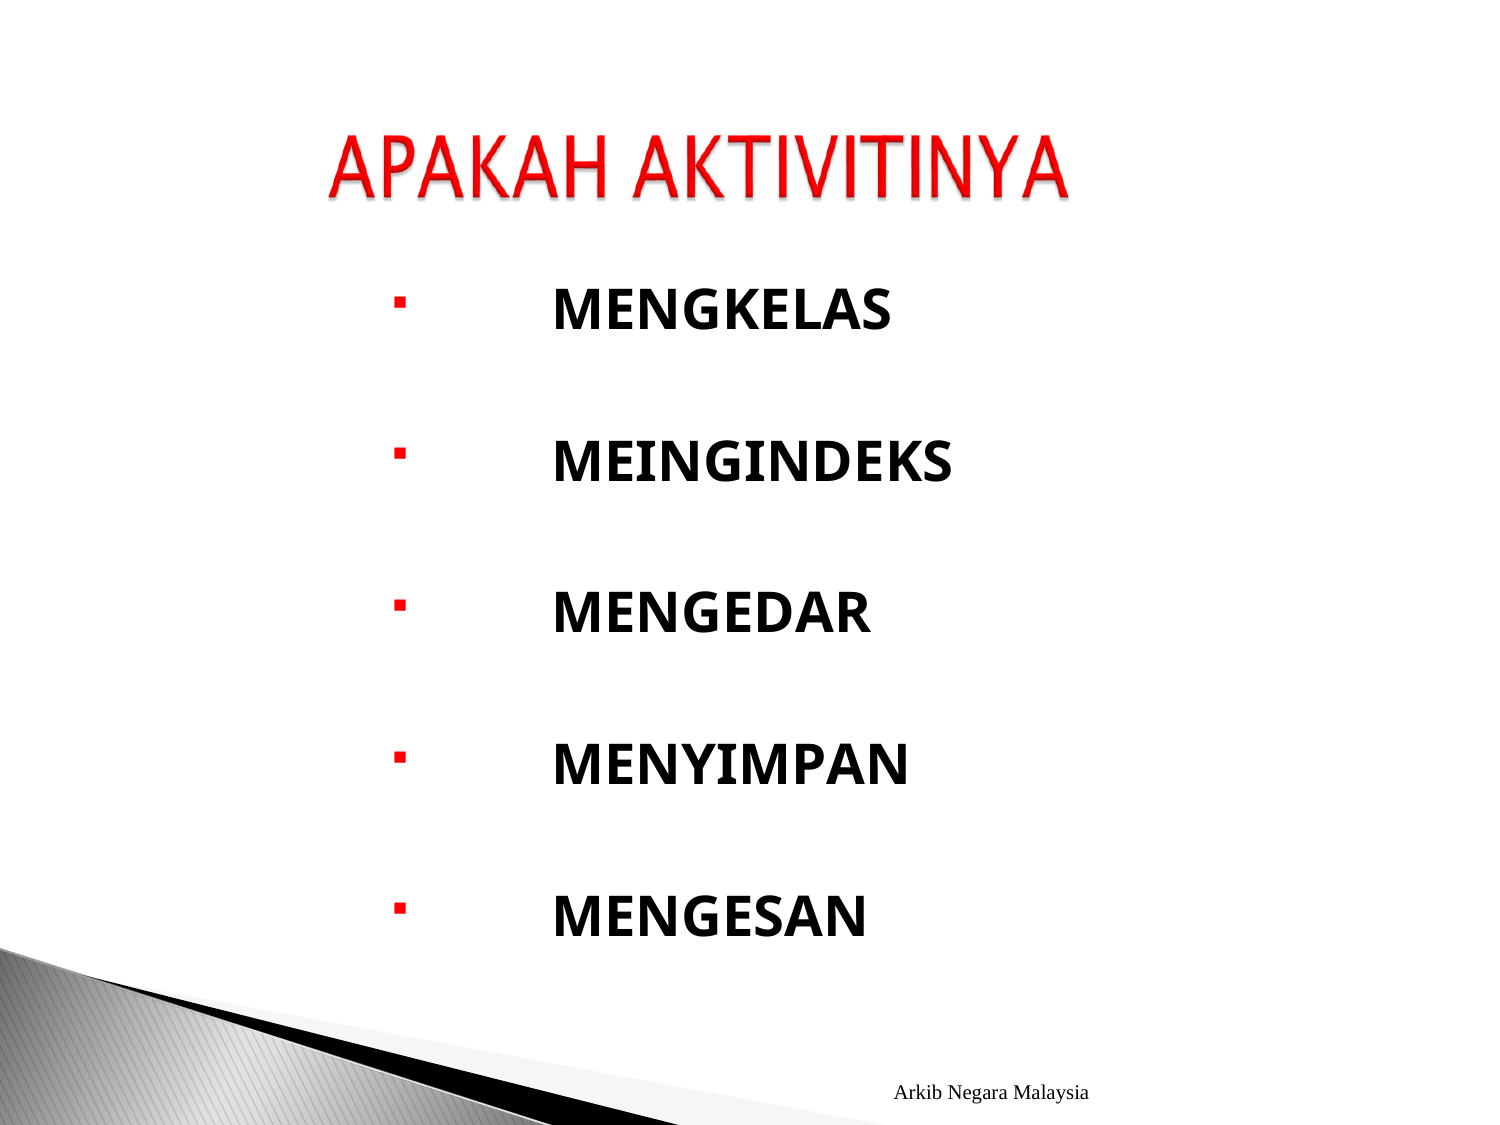

# MENGKELAS
 MEINGINDEKS
 MENGEDAR
 MENYIMPAN
 MENGESAN
Arkib Negara Malaysia